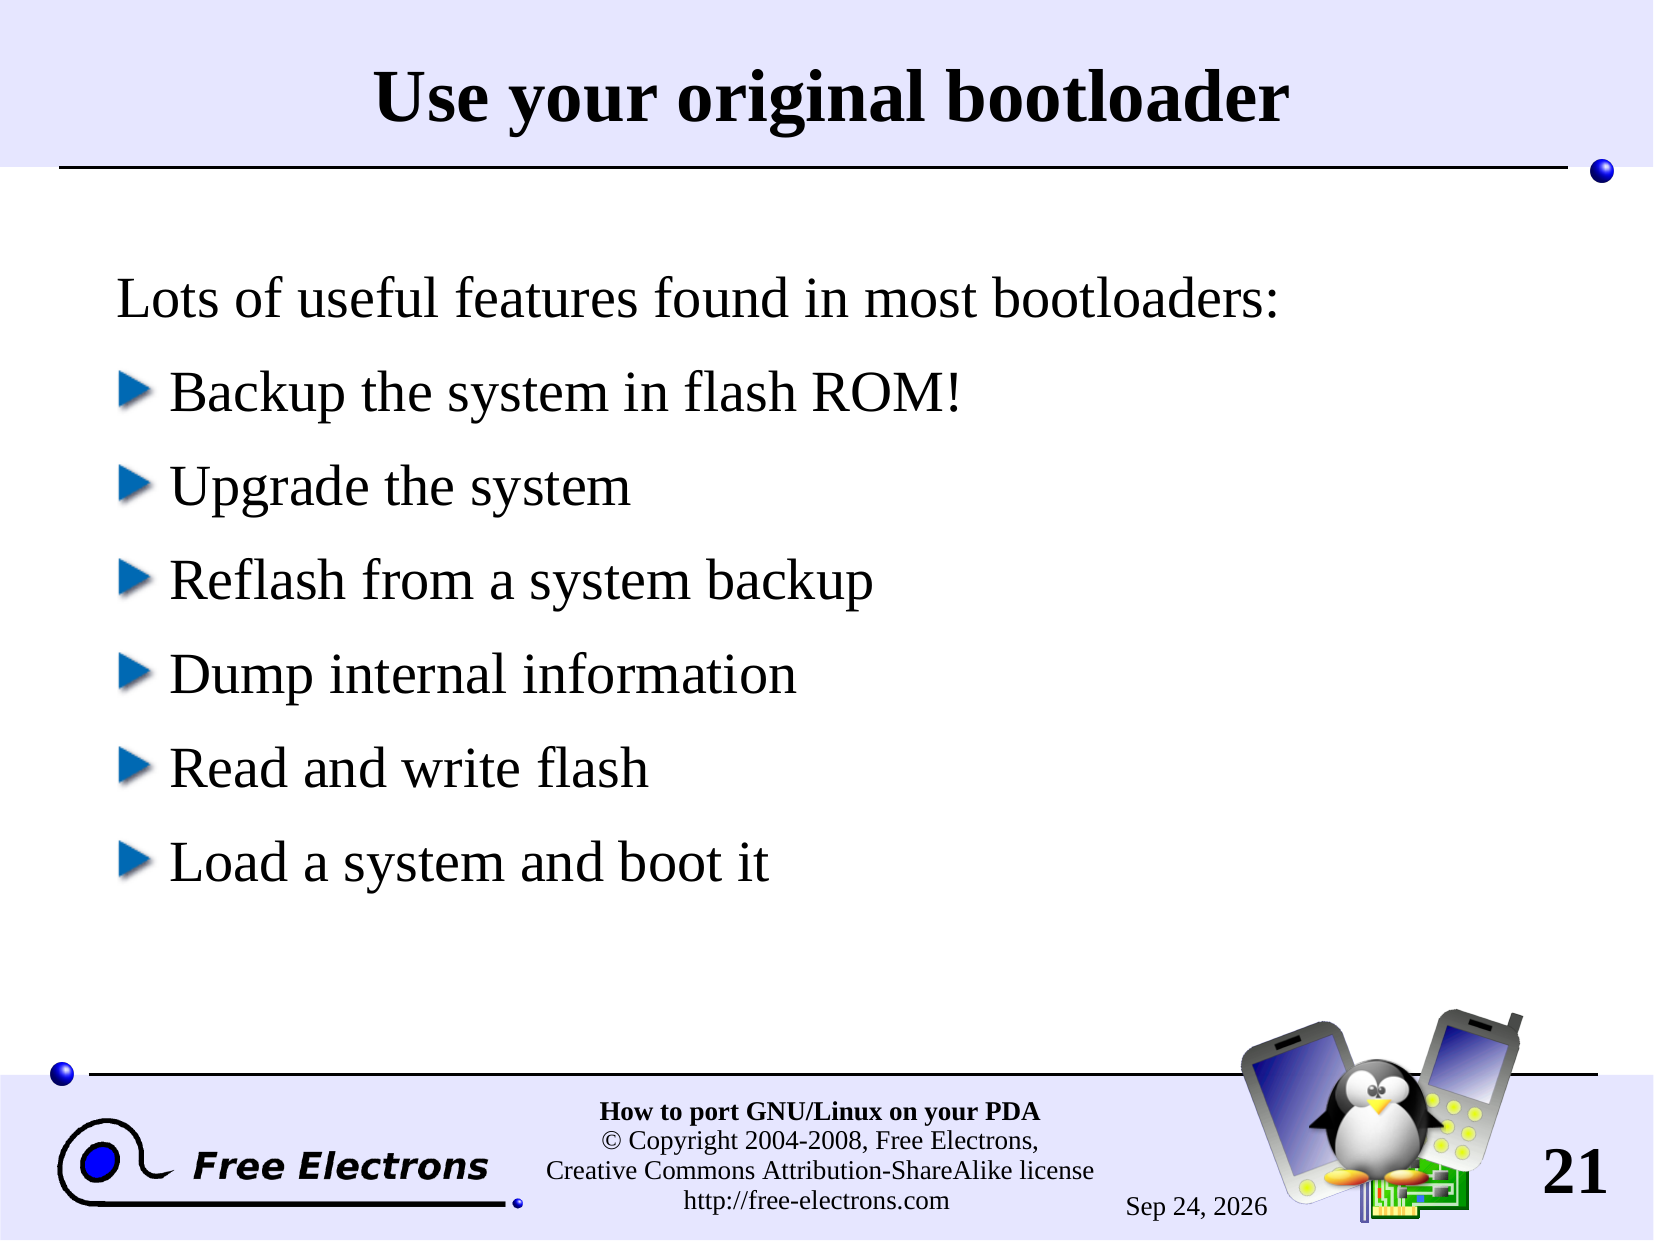

# Use your original bootloader
Lots of useful features found in most bootloaders:
Backup the system in flash ROM!
Upgrade the system
Reflash from a system backup
Dump internal information
Read and write flash
Load a system and boot it